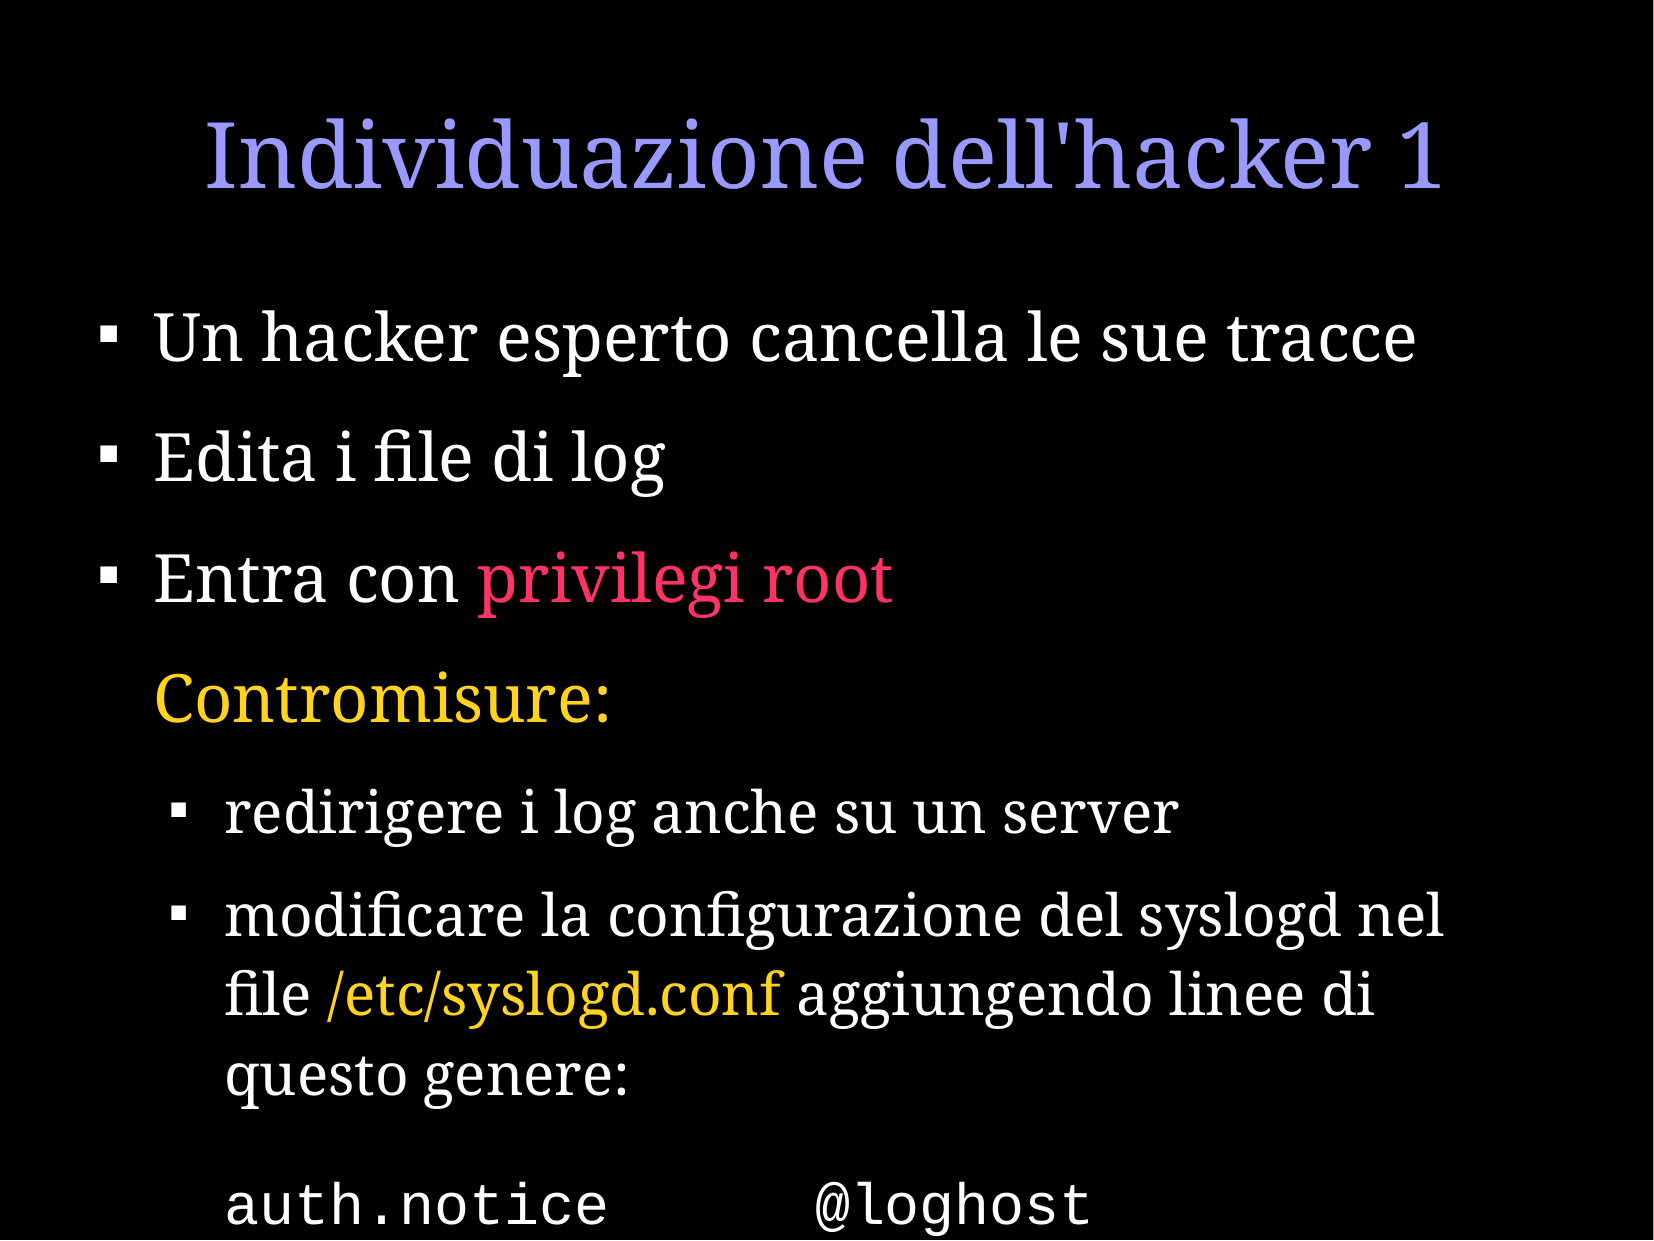

# Individuazione dell'hacker 1
Un hacker esperto cancella le sue tracce
Edita i file di log
Entra con privilegi root
Contromisure:
redirigere i log anche su un server
modificare la configurazione del syslogd nel file /etc/syslogd.conf aggiungendo linee di questo genere:
auth.notice			@loghost